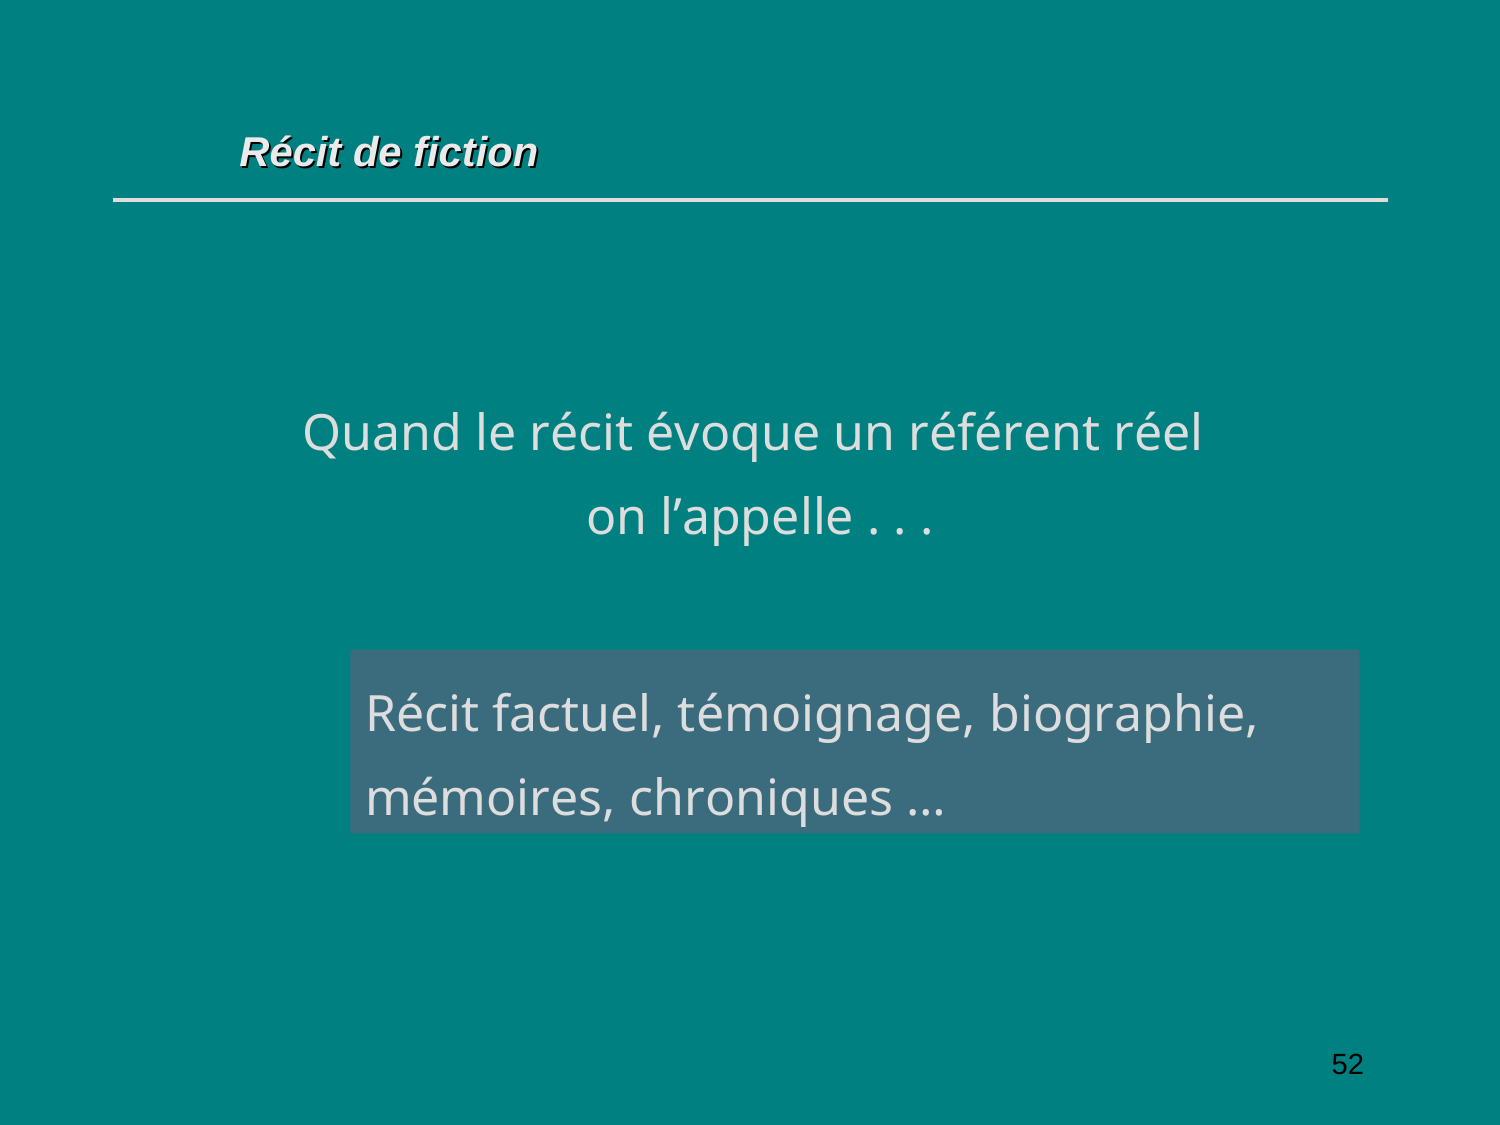

Récit de fiction
Quand le récit évoque un référent réel
on l’appelle . . .
Récit factuel, témoignage, biographie, mémoires, chroniques …
52